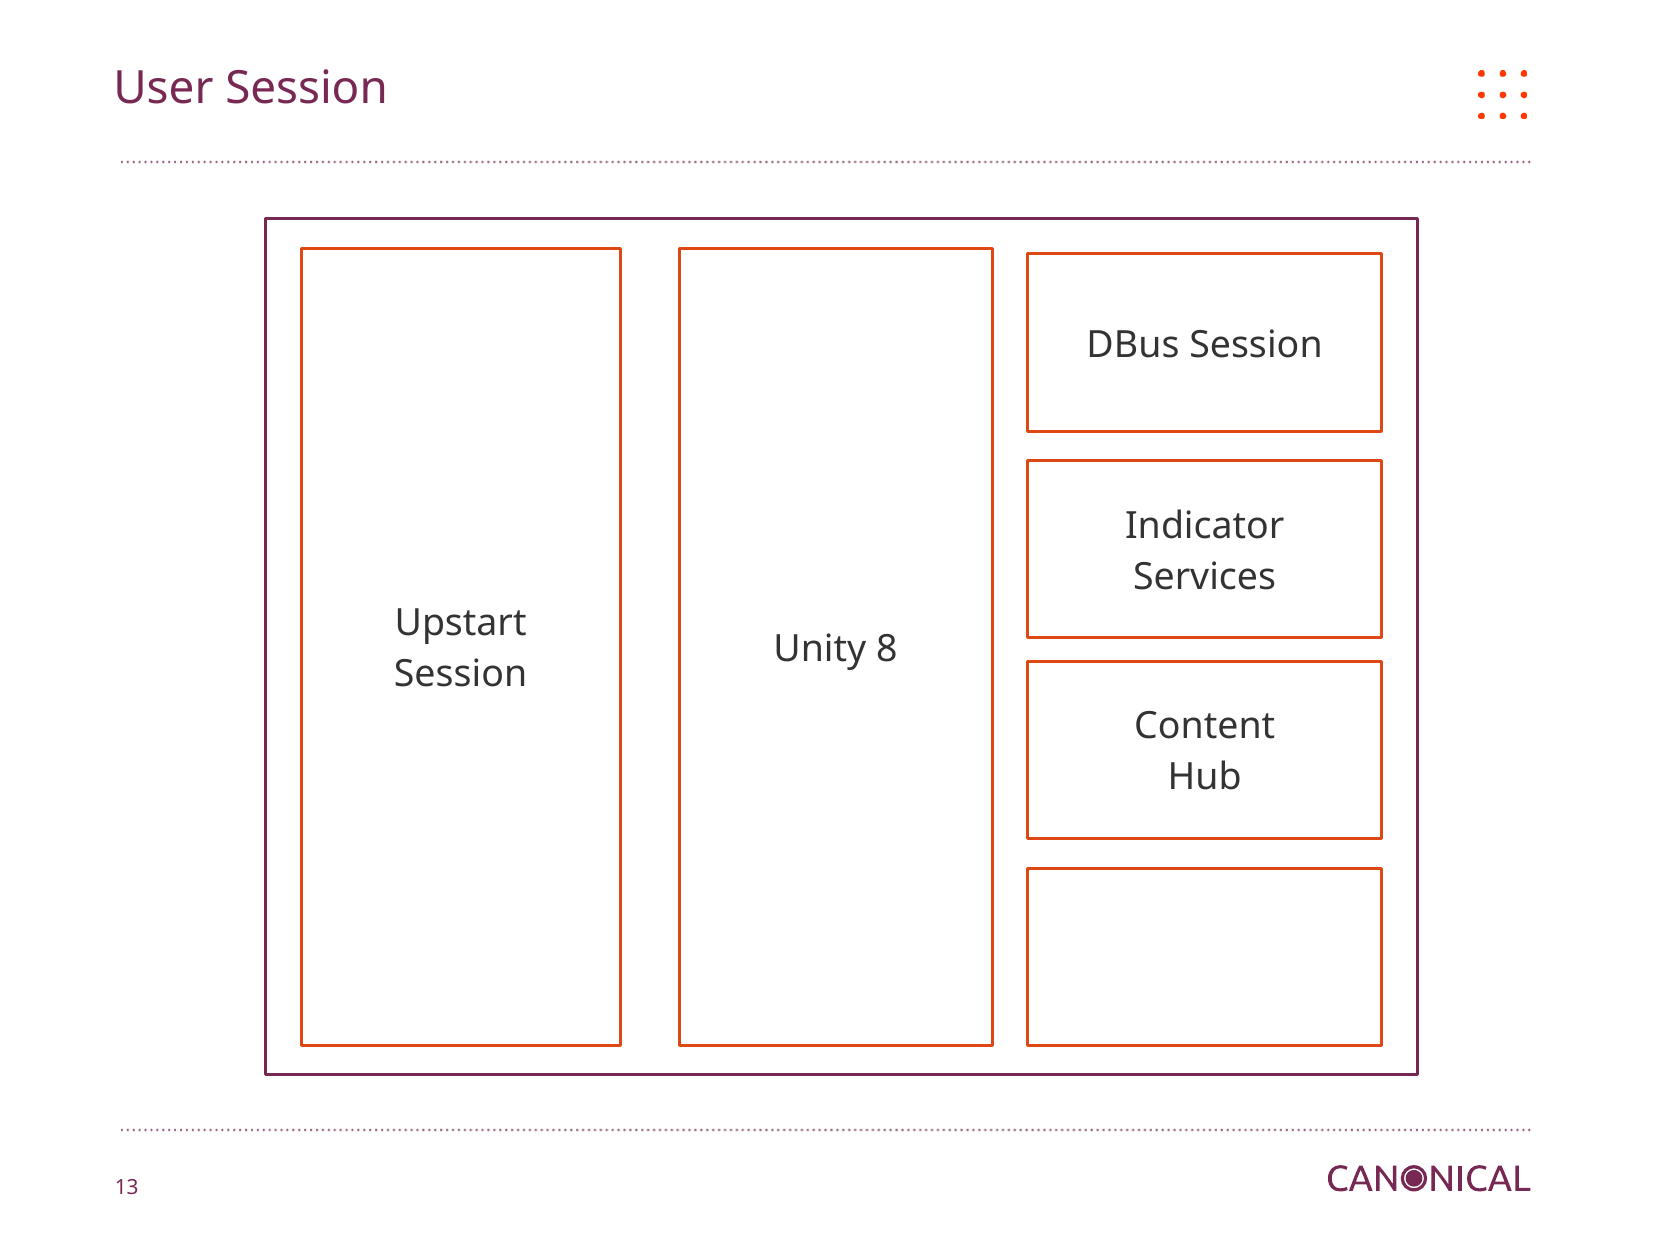

# User Session
Upstart
Session
Unity 8
DBus Session
Indicator
Services
Content
Hub